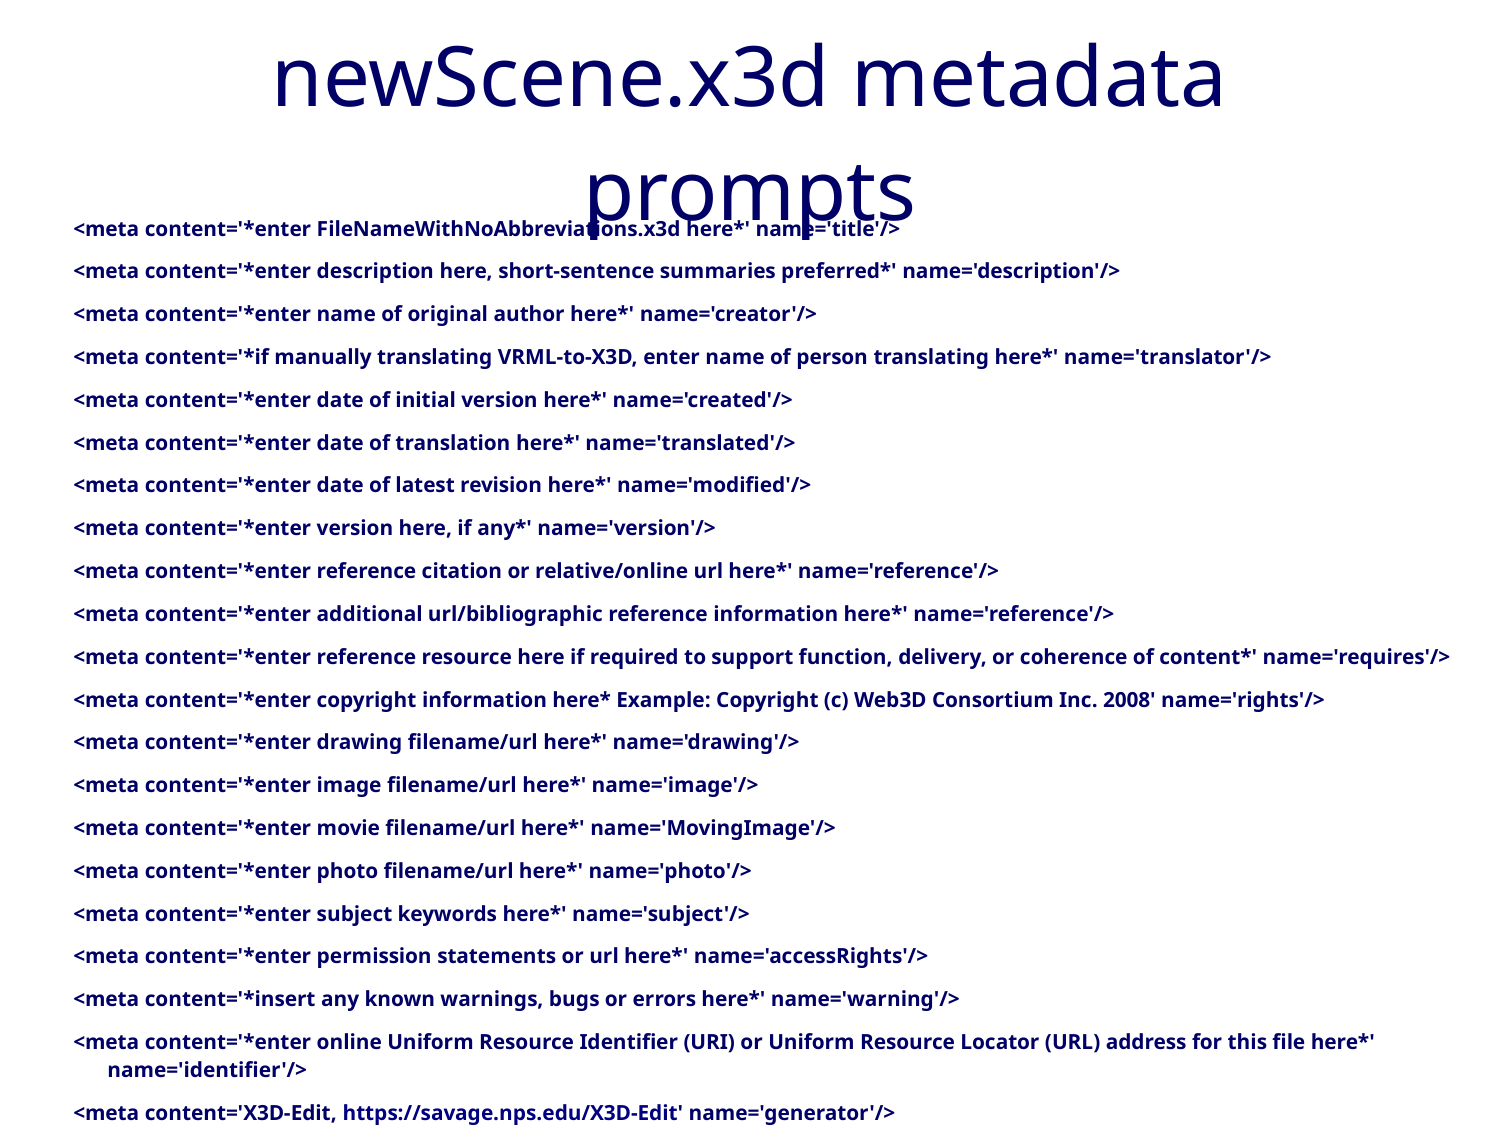

# newScene.x3d metadata prompts
 <meta content='*enter FileNameWithNoAbbreviations.x3d here*' name='title'/>
 <meta content='*enter description here, short-sentence summaries preferred*' name='description'/>
 <meta content='*enter name of original author here*' name='creator'/>
 <meta content='*if manually translating VRML-to-X3D, enter name of person translating here*' name='translator'/>
 <meta content='*enter date of initial version here*' name='created'/>
 <meta content='*enter date of translation here*' name='translated'/>
 <meta content='*enter date of latest revision here*' name='modified'/>
 <meta content='*enter version here, if any*' name='version'/>
 <meta content='*enter reference citation or relative/online url here*' name='reference'/>
 <meta content='*enter additional url/bibliographic reference information here*' name='reference'/>
 <meta content='*enter reference resource here if required to support function, delivery, or coherence of content*' name='requires'/>
 <meta content='*enter copyright information here* Example: Copyright (c) Web3D Consortium Inc. 2008' name='rights'/>
 <meta content='*enter drawing filename/url here*' name='drawing'/>
 <meta content='*enter image filename/url here*' name='image'/>
 <meta content='*enter movie filename/url here*' name='MovingImage'/>
 <meta content='*enter photo filename/url here*' name='photo'/>
 <meta content='*enter subject keywords here*' name='subject'/>
 <meta content='*enter permission statements or url here*' name='accessRights'/>
 <meta content='*insert any known warnings, bugs or errors here*' name='warning'/>
 <meta content='*enter online Uniform Resource Identifier (URI) or Uniform Resource Locator (URL) address for this file here*' name='identifier'/>
 <meta content='X3D-Edit, https://savage.nps.edu/X3D-Edit' name='generator'/>
 <meta content='../../license.html' name='license'/>